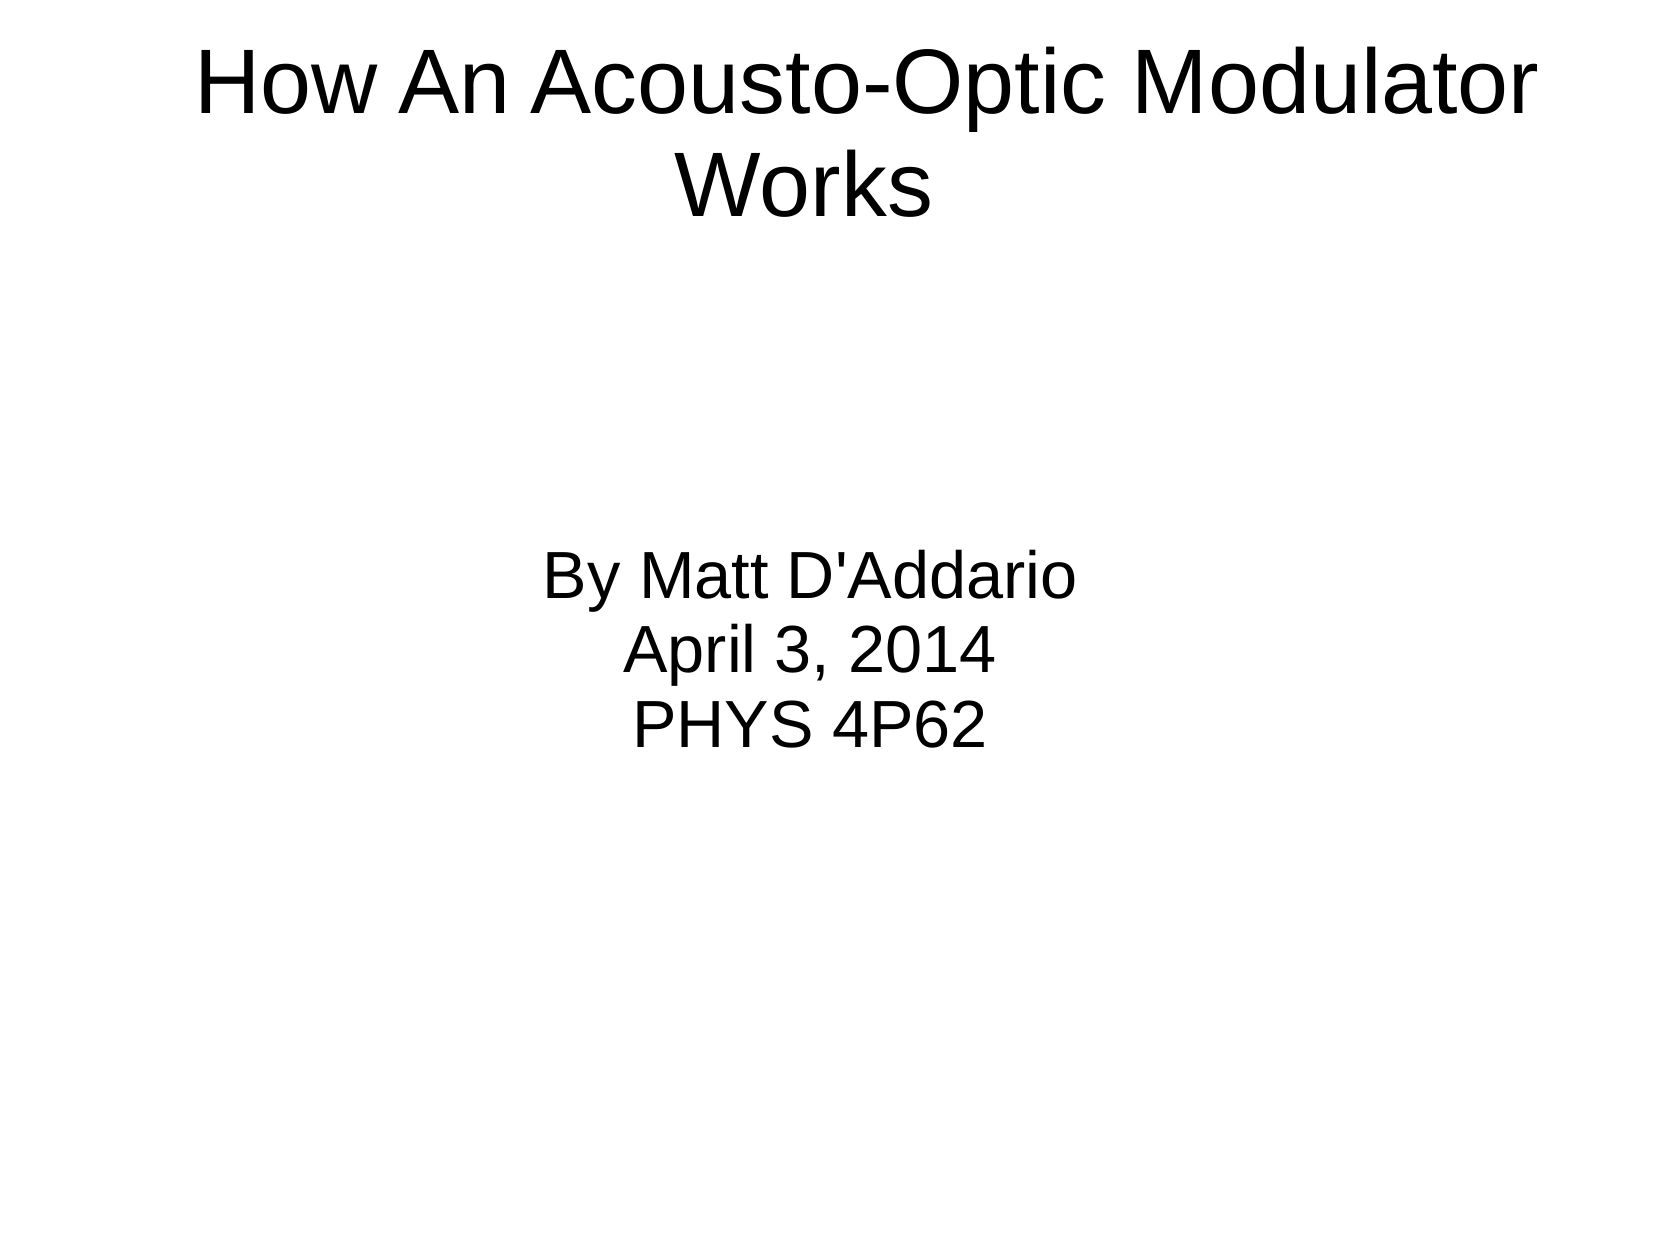

# How An Acousto-Optic Modulator Works
By Matt D'Addario
April 3, 2014
PHYS 4P62